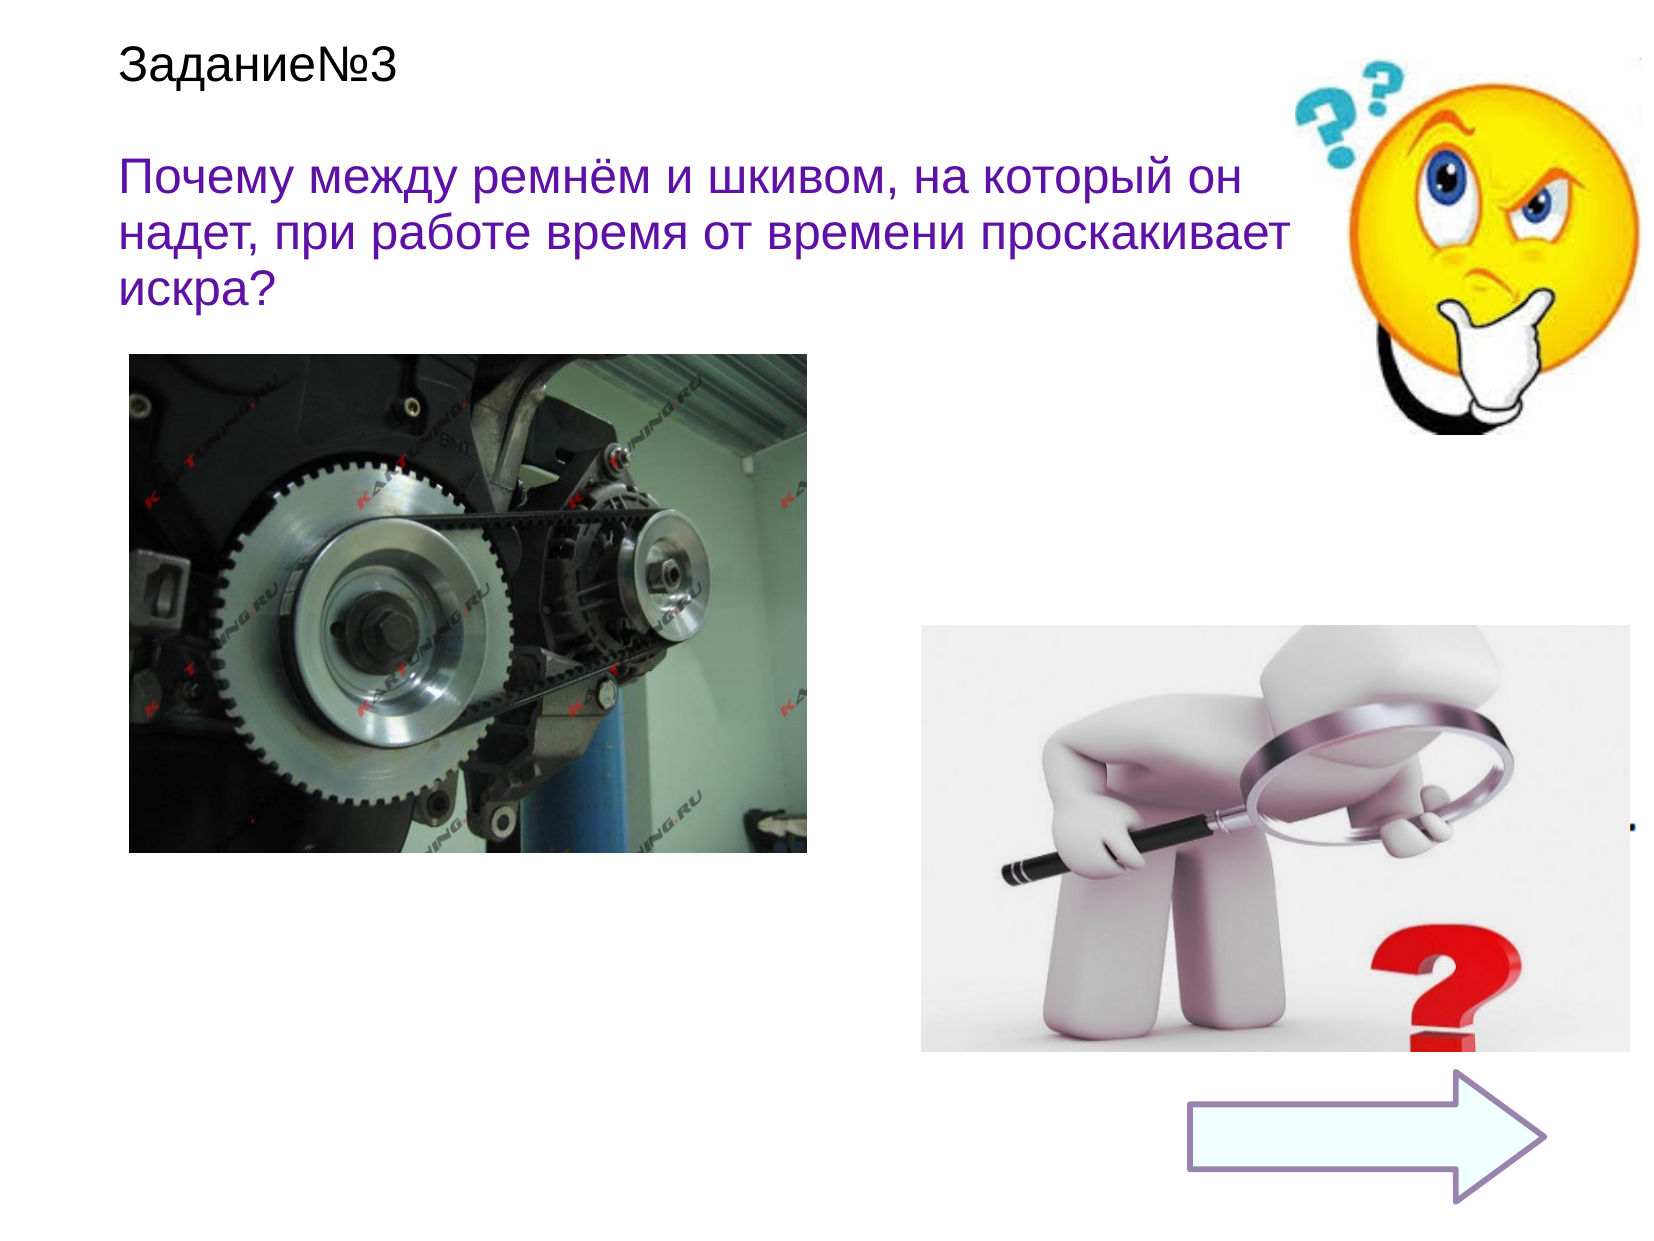

# Задание№3 Почему между ремнём и шкивом, на который он надет, при работе время от времени проскакивает искра?